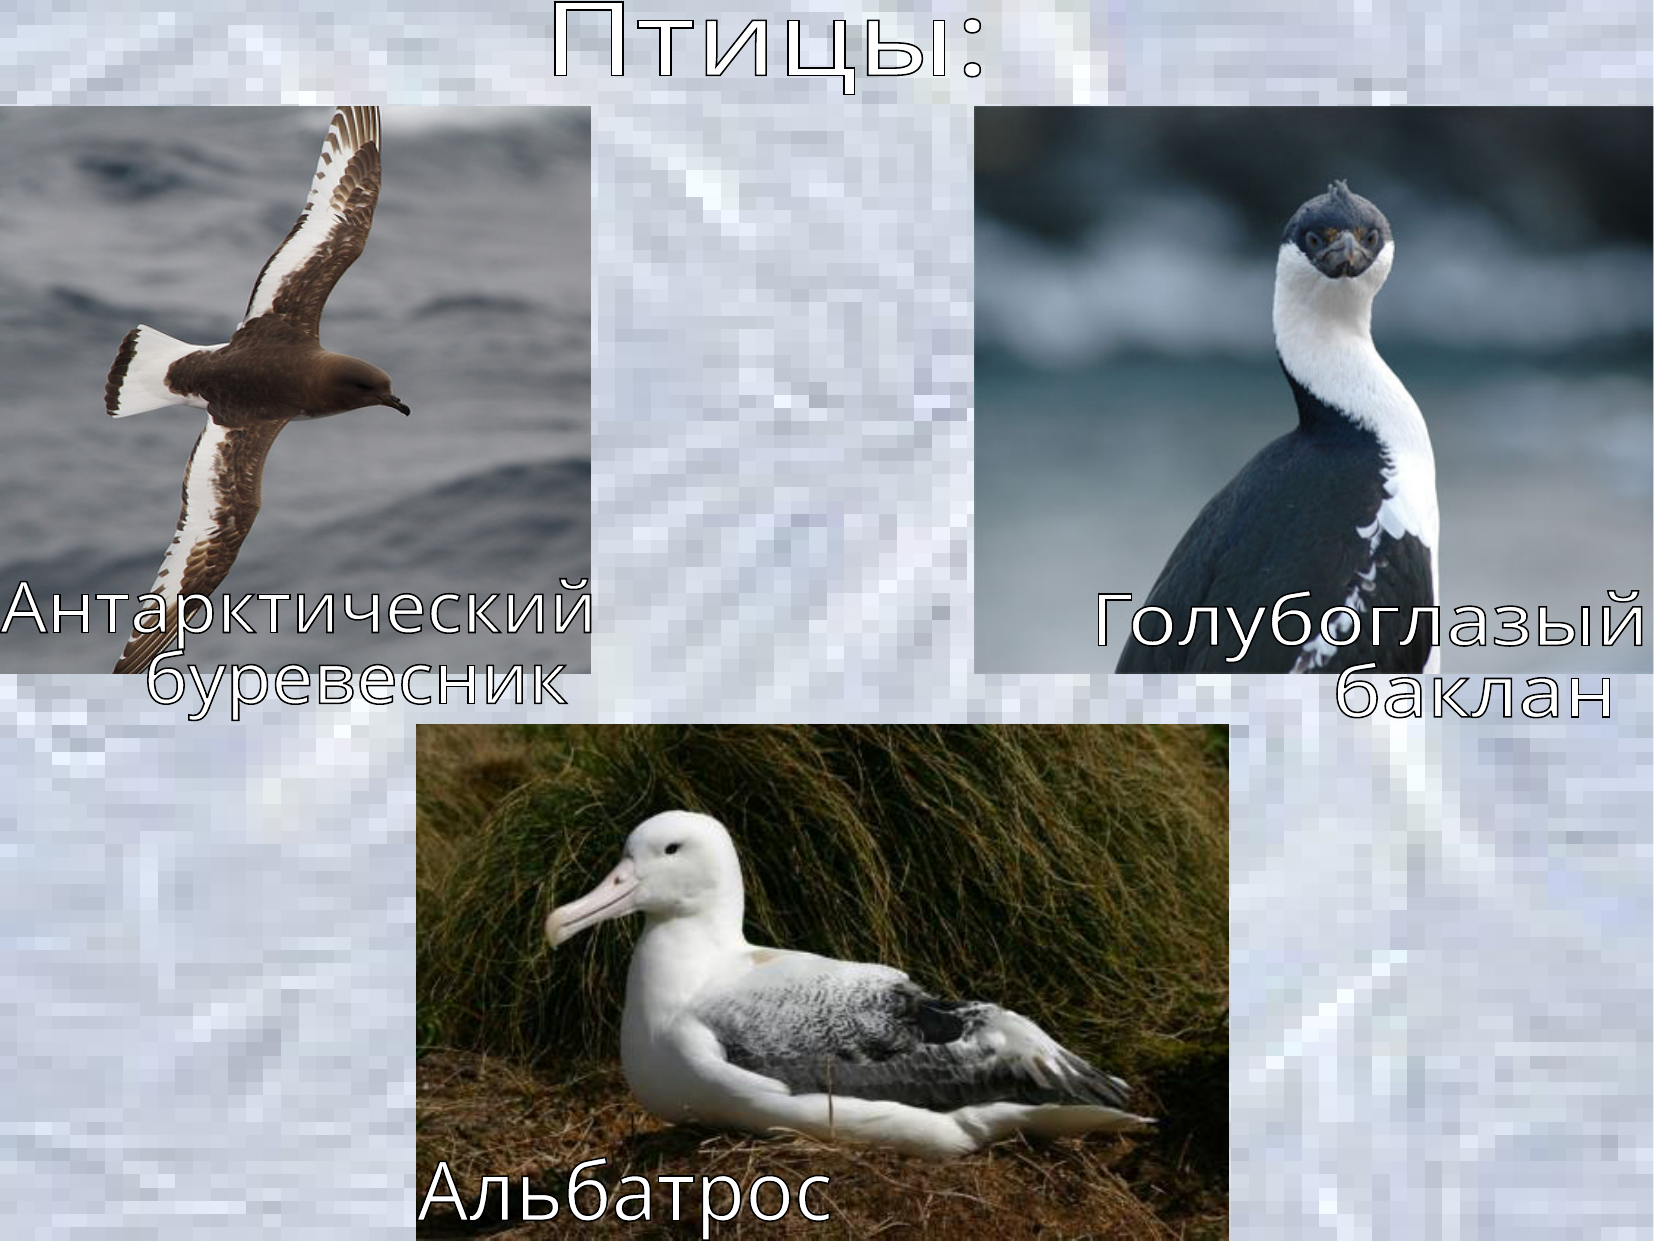

Птицы:
#
Антарктический
 буревесник
Голубоглазый
 баклан
Альбатрос